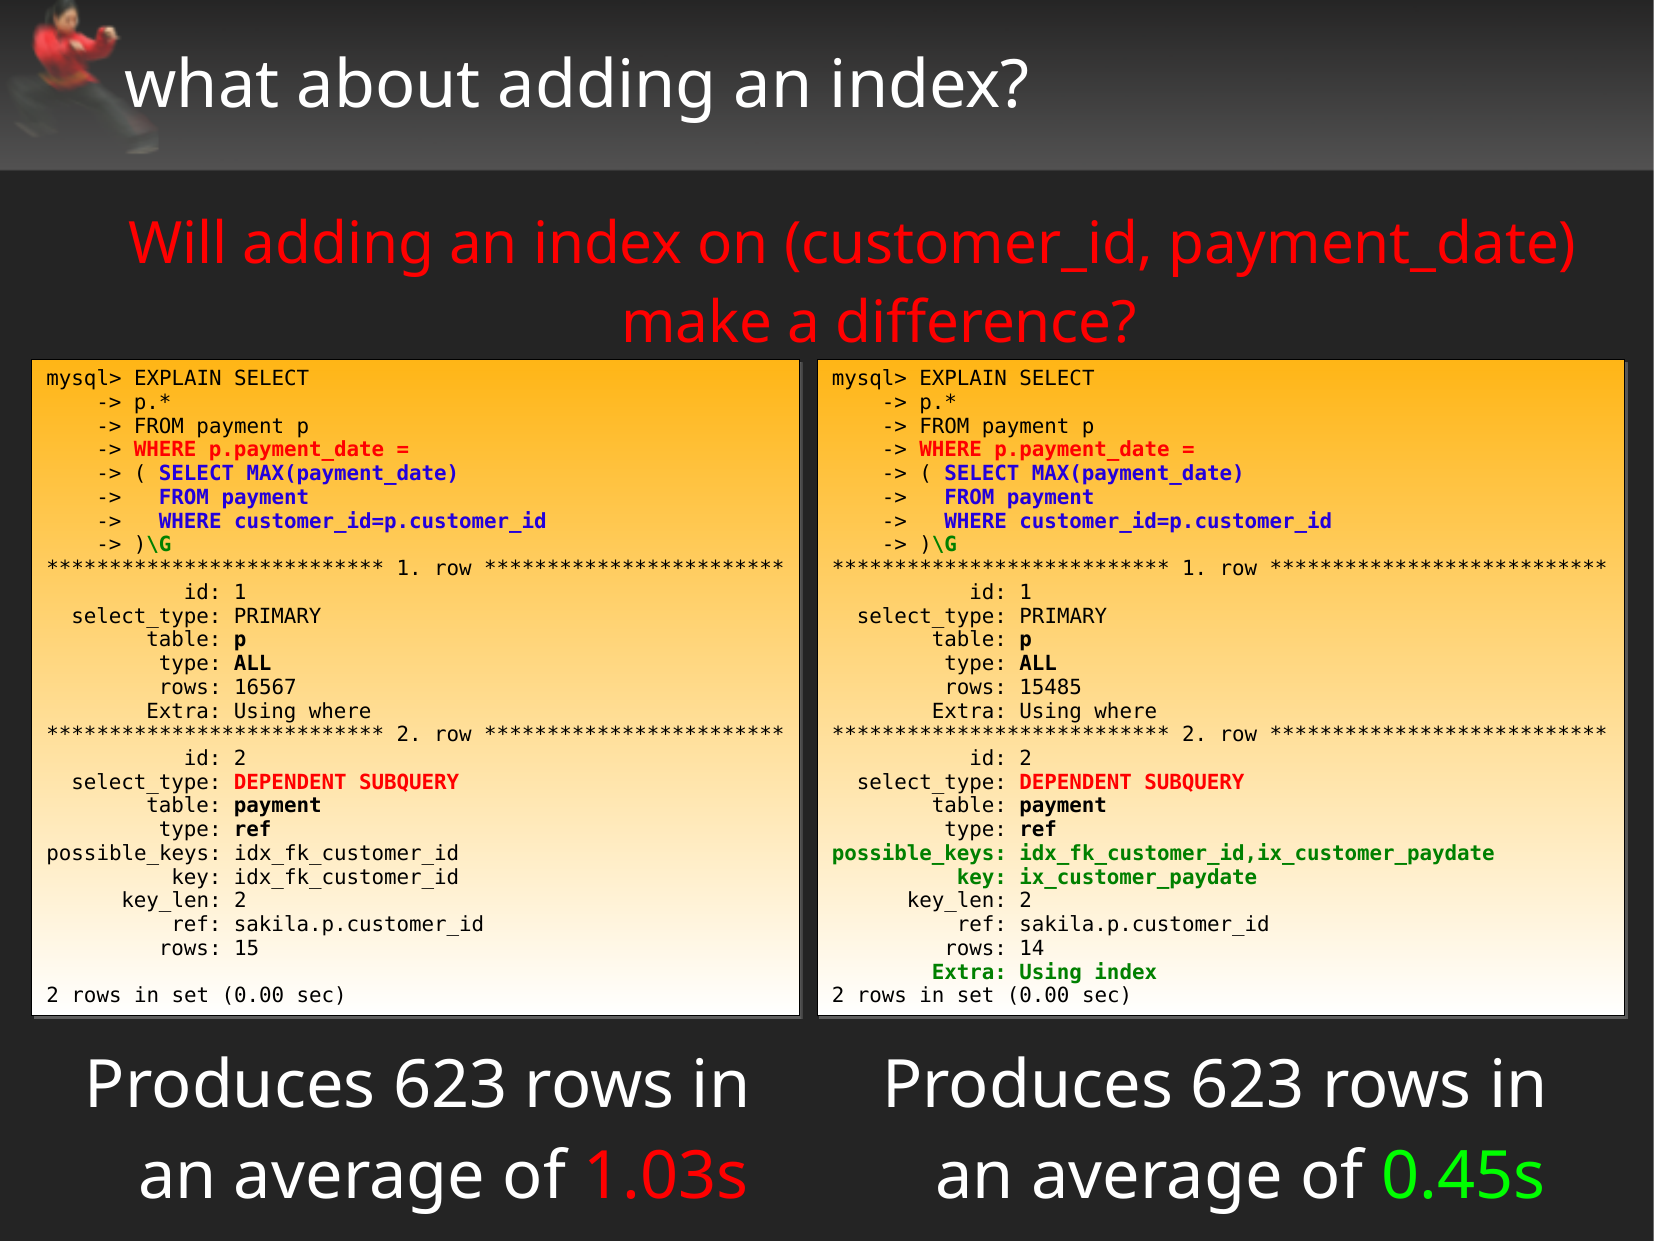

# what about adding an index?
Will adding an index on (customer_id, payment_date) make a difference?
mysql> EXPLAIN SELECT
 -> p.*
 -> FROM payment p
 -> WHERE p.payment_date =
 -> ( SELECT MAX(payment_date)
 -> FROM payment
 -> WHERE customer_id=p.customer_id
 -> )\G
*************************** 1. row ************************
 id: 1
 select_type: PRIMARY
 table: p
 type: ALL
 rows: 16567
 Extra: Using where
*************************** 2. row ************************
 id: 2
 select_type: DEPENDENT SUBQUERY
 table: payment
 type: ref
possible_keys: idx_fk_customer_id
 key: idx_fk_customer_id
 key_len: 2
 ref: sakila.p.customer_id
 rows: 15
2 rows in set (0.00 sec)
mysql> EXPLAIN SELECT
 -> p.*
 -> FROM payment p
 -> WHERE p.payment_date =
 -> ( SELECT MAX(payment_date)
 -> FROM payment
 -> WHERE customer_id=p.customer_id
 -> )\G
*************************** 1. row ***************************
 id: 1
 select_type: PRIMARY
 table: p
 type: ALL
 rows: 15485
 Extra: Using where
*************************** 2. row ***************************
 id: 2
 select_type: DEPENDENT SUBQUERY
 table: payment
 type: ref
possible_keys: idx_fk_customer_id,ix_customer_paydate
 key: ix_customer_paydate
 key_len: 2
 ref: sakila.p.customer_id
 rows: 14
 Extra: Using index
2 rows in set (0.00 sec)
Produces 623 rows in an average of 0.45s
Produces 623 rows in an average of 1.03s